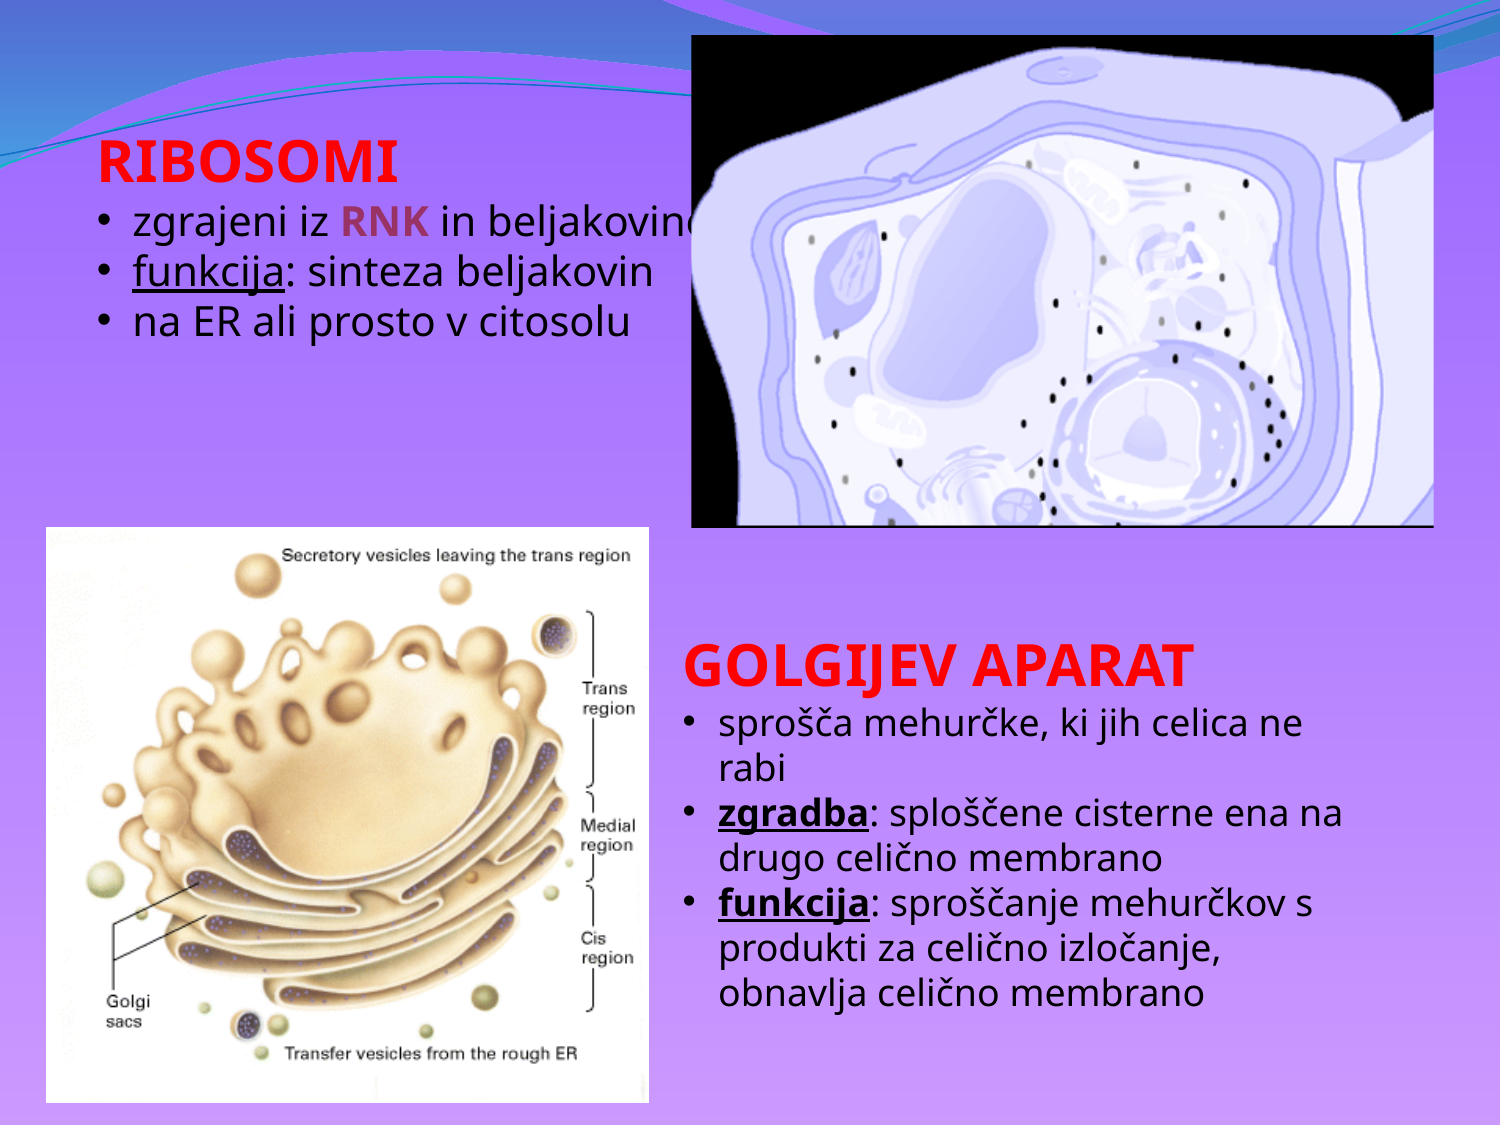

RIBOSOMI
zgrajeni iz RNK in beljakovine
funkcija: sinteza beljakovin
na ER ali prosto v citosolu
GOLGIJEV APARAT
sprošča mehurčke, ki jih celica ne rabi
zgradba: sploščene cisterne ena na drugo celično membrano
funkcija: sproščanje mehurčkov s produkti za celično izločanje, obnavlja celično membrano